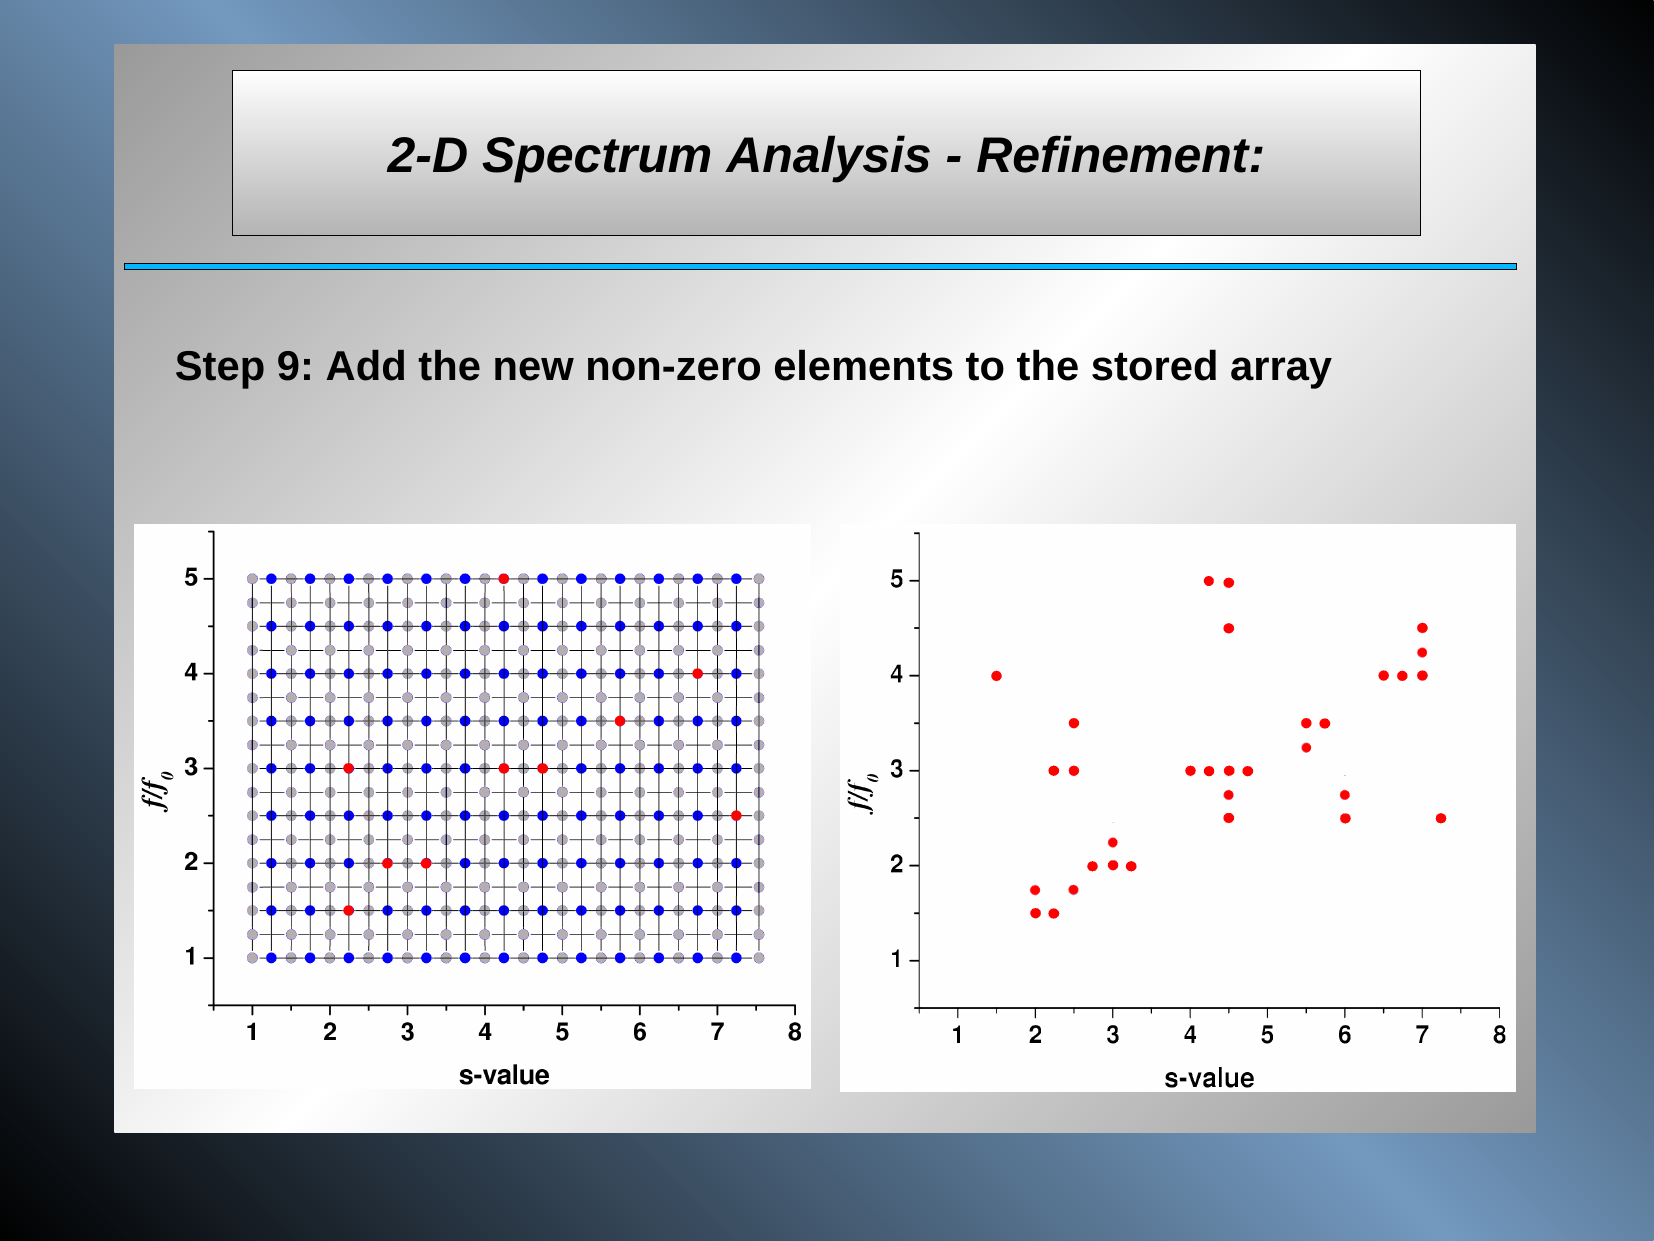

2-D Spectrum Analysis - Refinement:
Step 9: Add the new non-zero elements to the stored array